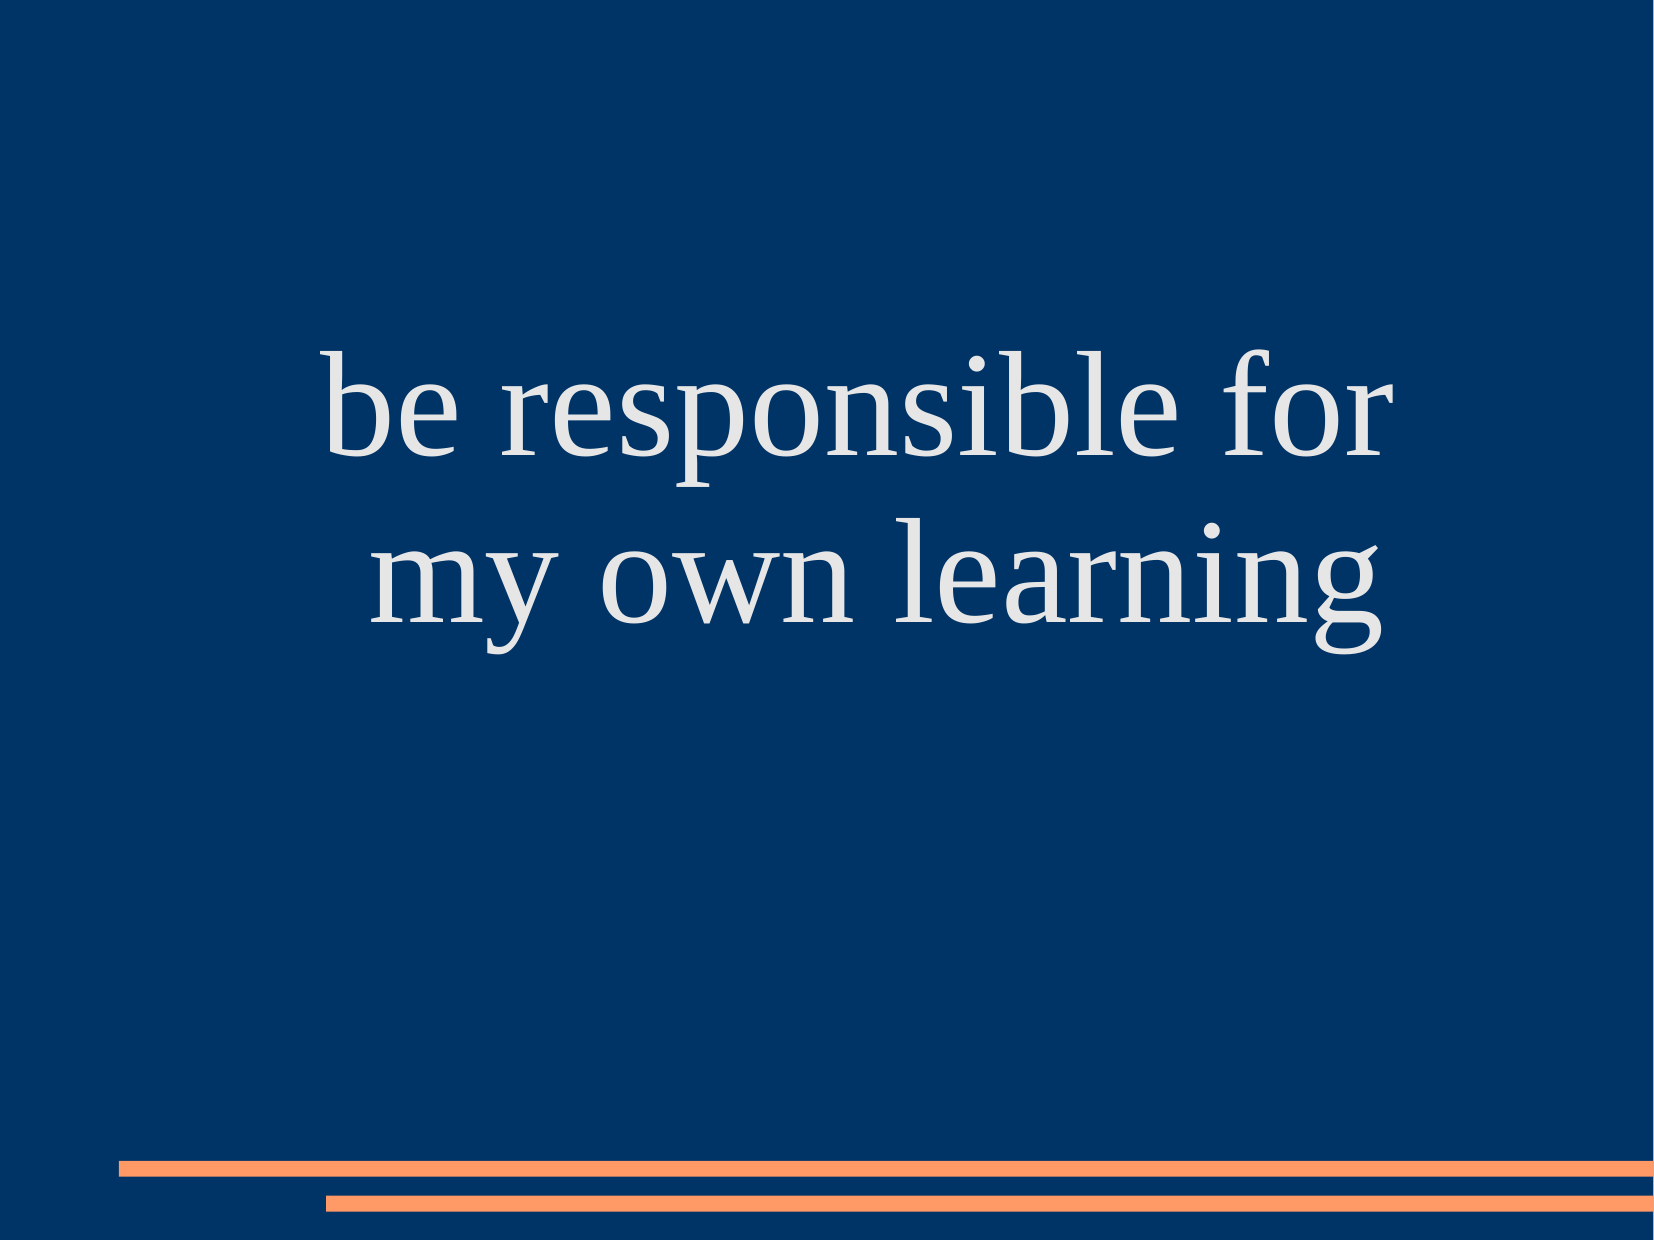

#
be responsible for
my own learning